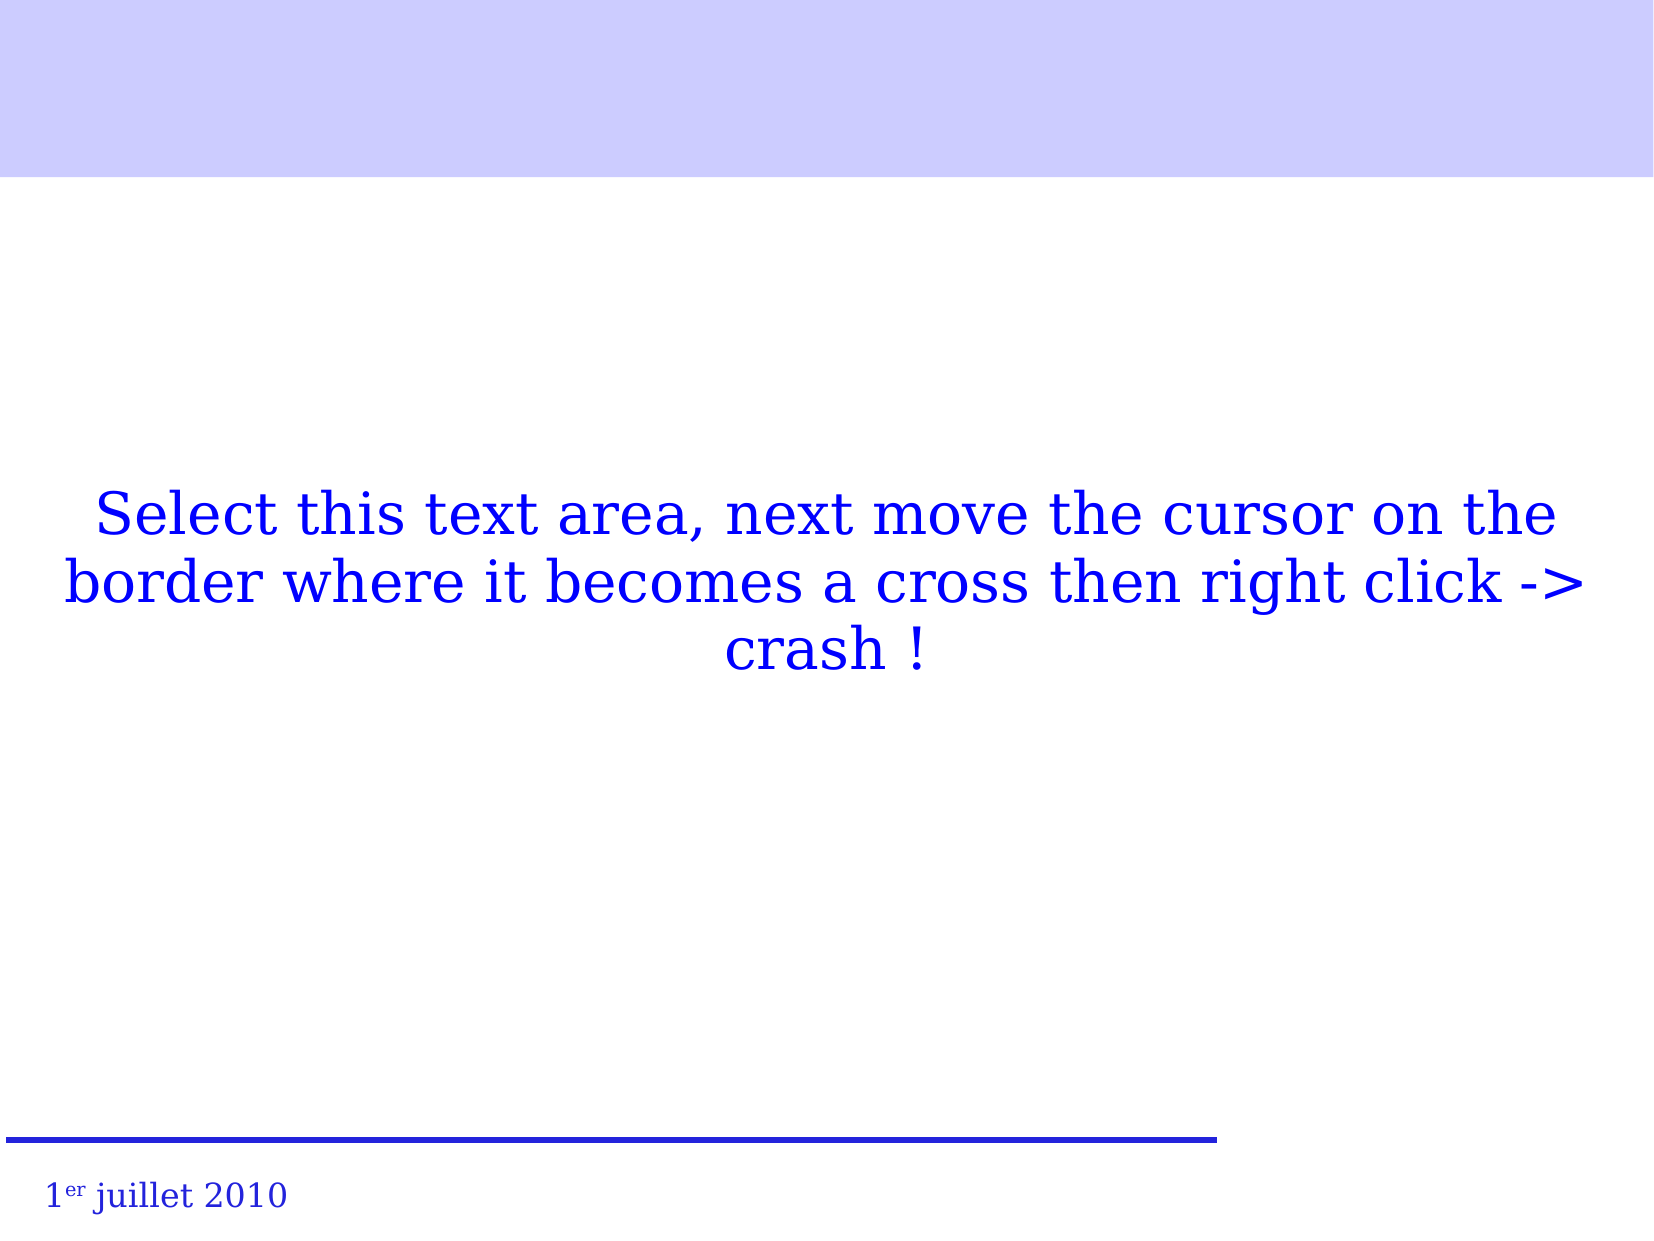

#
Select this text area, next move the cursor on the border where it becomes a cross then right click -> crash !